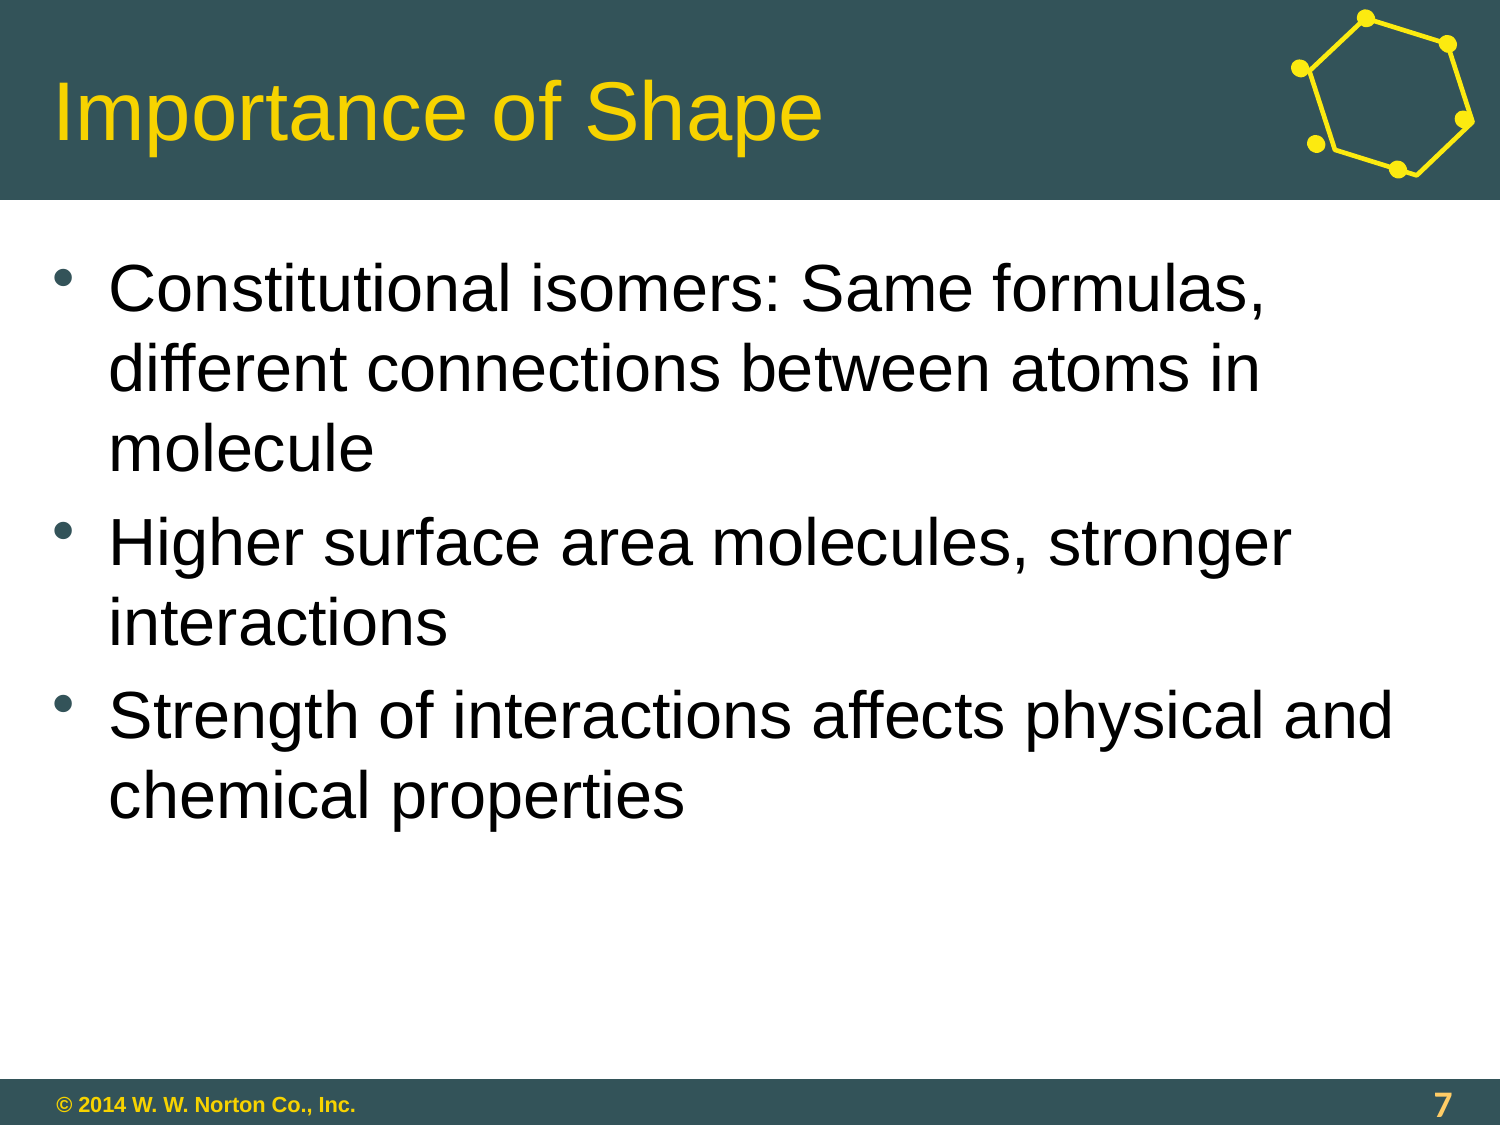

# Importance of Shape
Constitutional isomers: Same formulas, different connections between atoms in molecule
Higher surface area molecules, stronger interactions
Strength of interactions affects physical and chemical properties